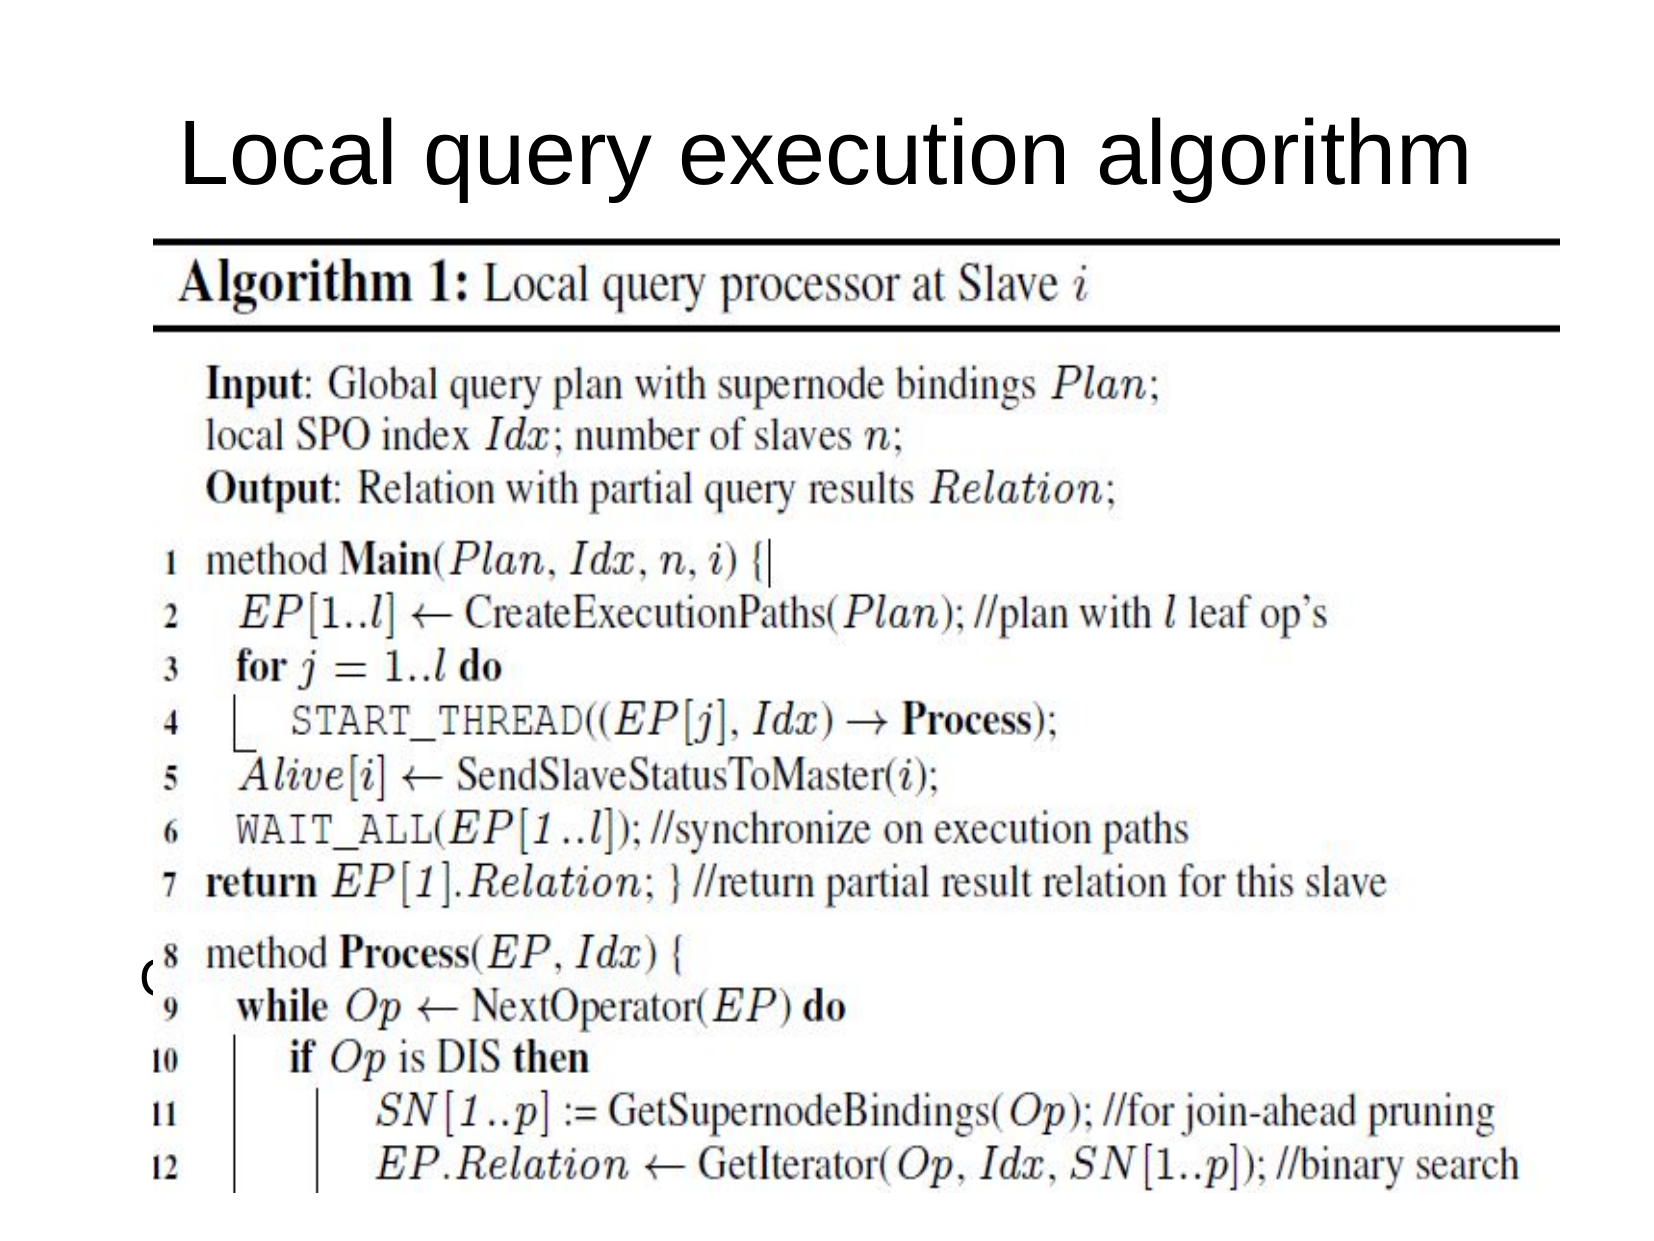

# Local query execution algorithm
Continued on next slide